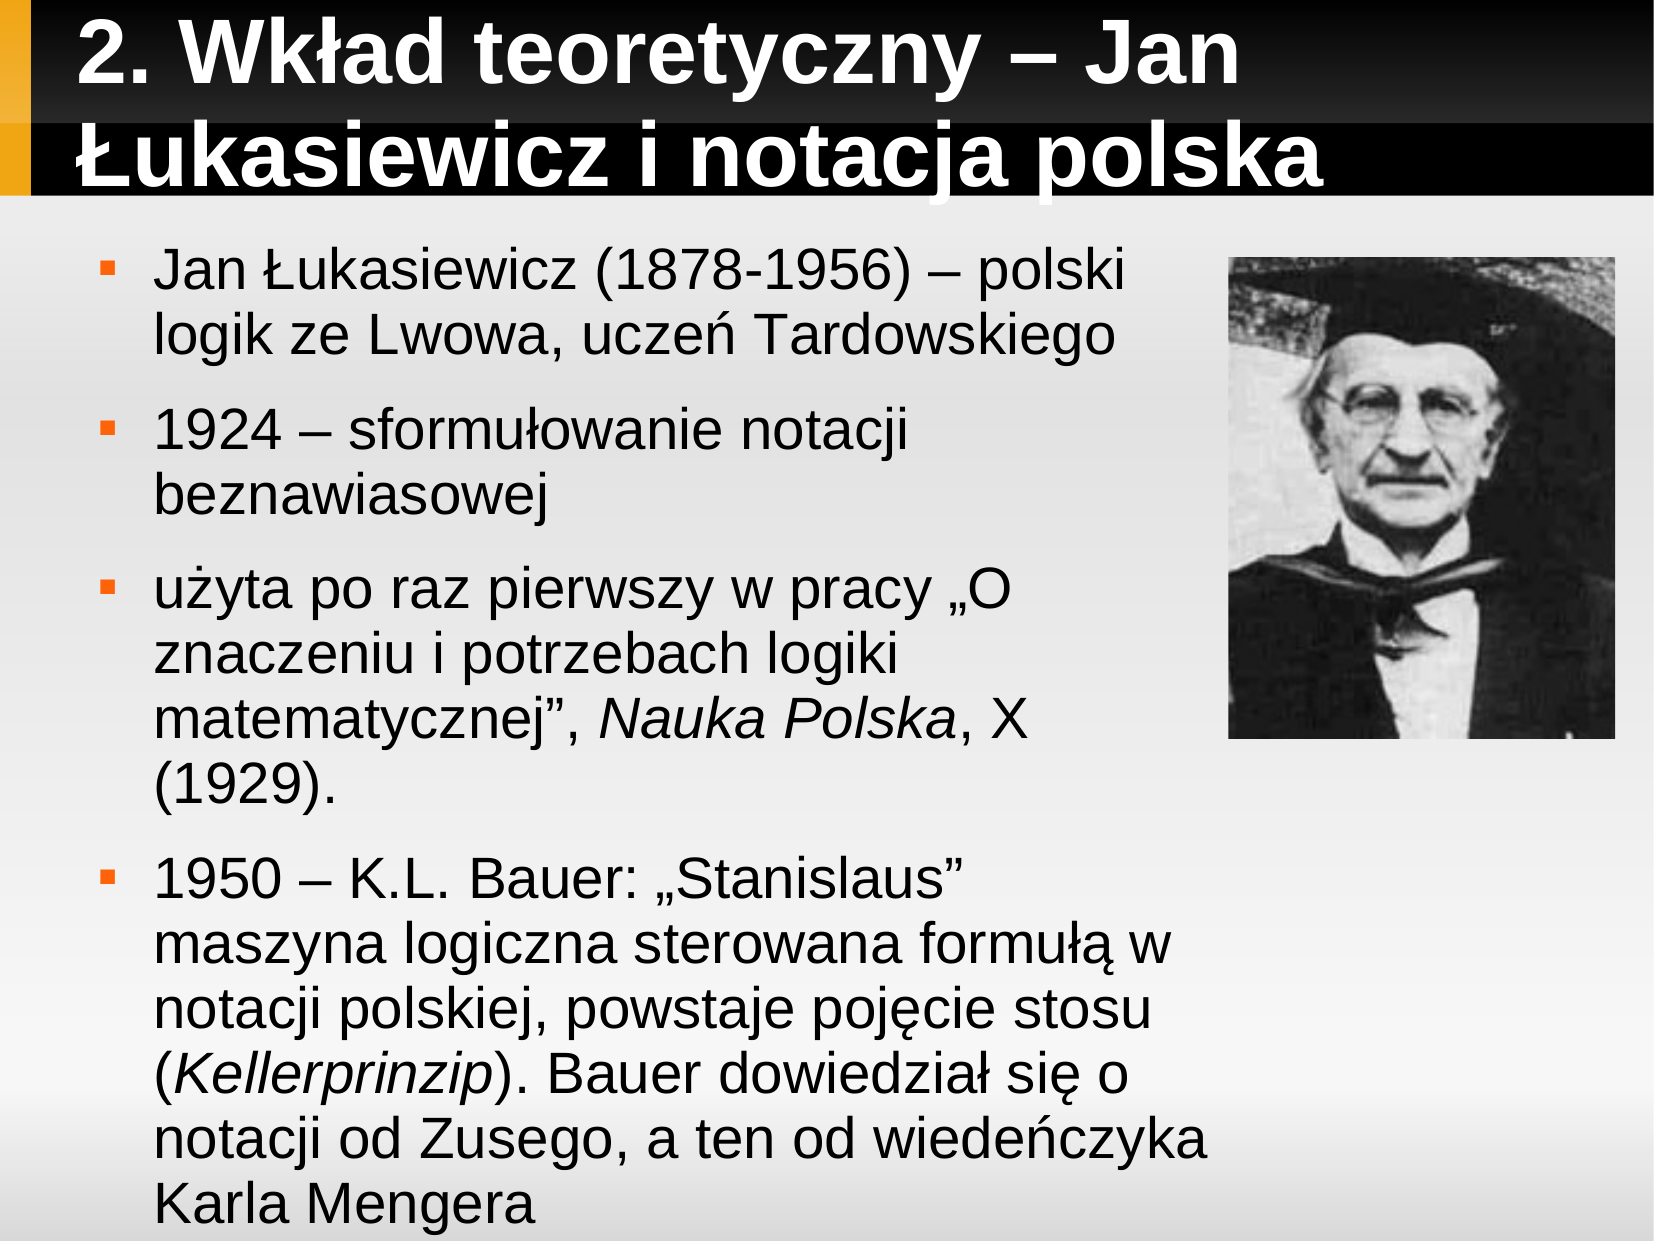

# 2. Wkład teoretyczny – Jan Łukasiewicz i notacja polska
Jan Łukasiewicz (1878-1956) – polski logik ze Lwowa, uczeń Tardowskiego
1924 – sformułowanie notacji beznawiasowej
użyta po raz pierwszy w pracy „O znaczeniu i potrzebach logiki matematycznej”, Nauka Polska, X (1929).
1950 – K.L. Bauer: „Stanislaus” maszyna logiczna sterowana formułą w notacji polskiej, powstaje pojęcie stosu (Kellerprinzip). Bauer dowiedział się o notacji od Zusego, a ten od wiedeńczyka Karla Mengera